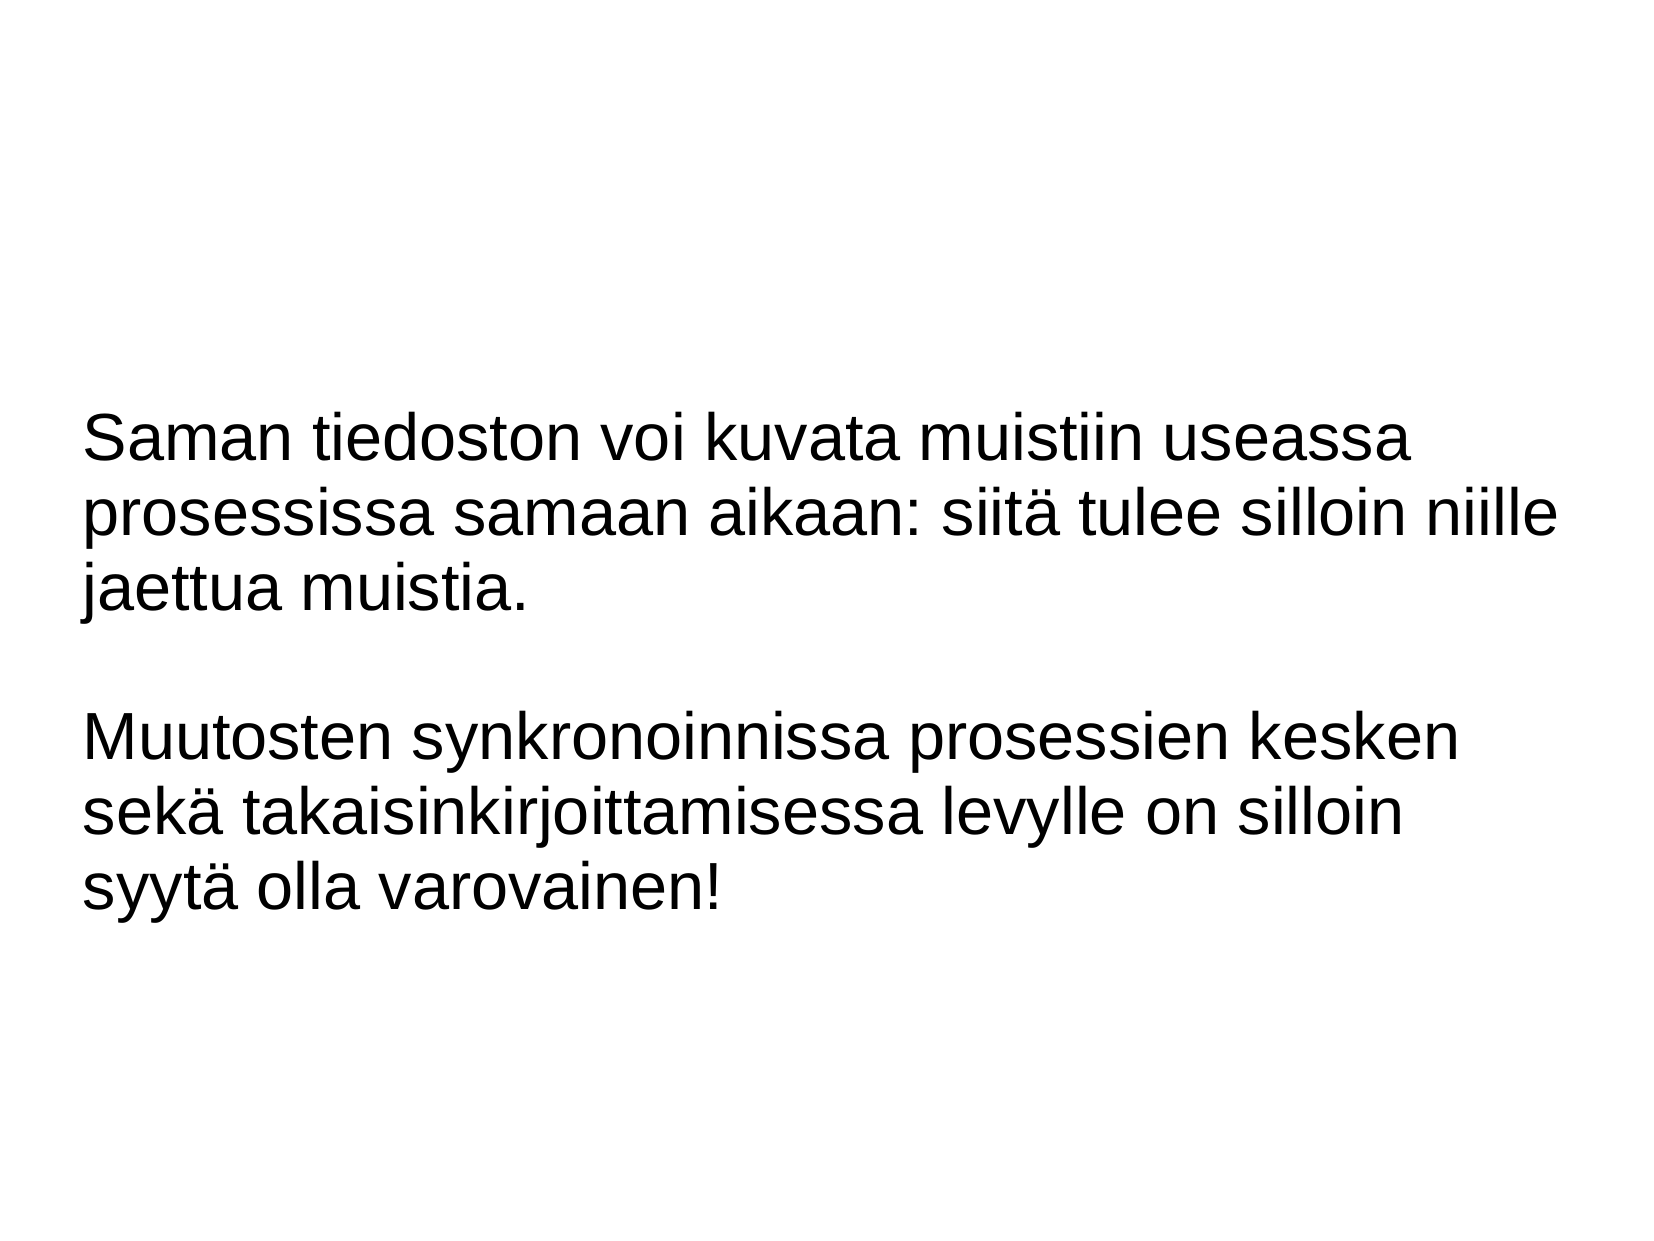

Saman tiedoston voi kuvata muistiin useassa prosessissa samaan aikaan: siitä tulee silloin niille jaettua muistia.
Muutosten synkronoinnissa prosessien kesken sekä takaisinkirjoittamisessa levylle on silloin syytä olla varovainen!